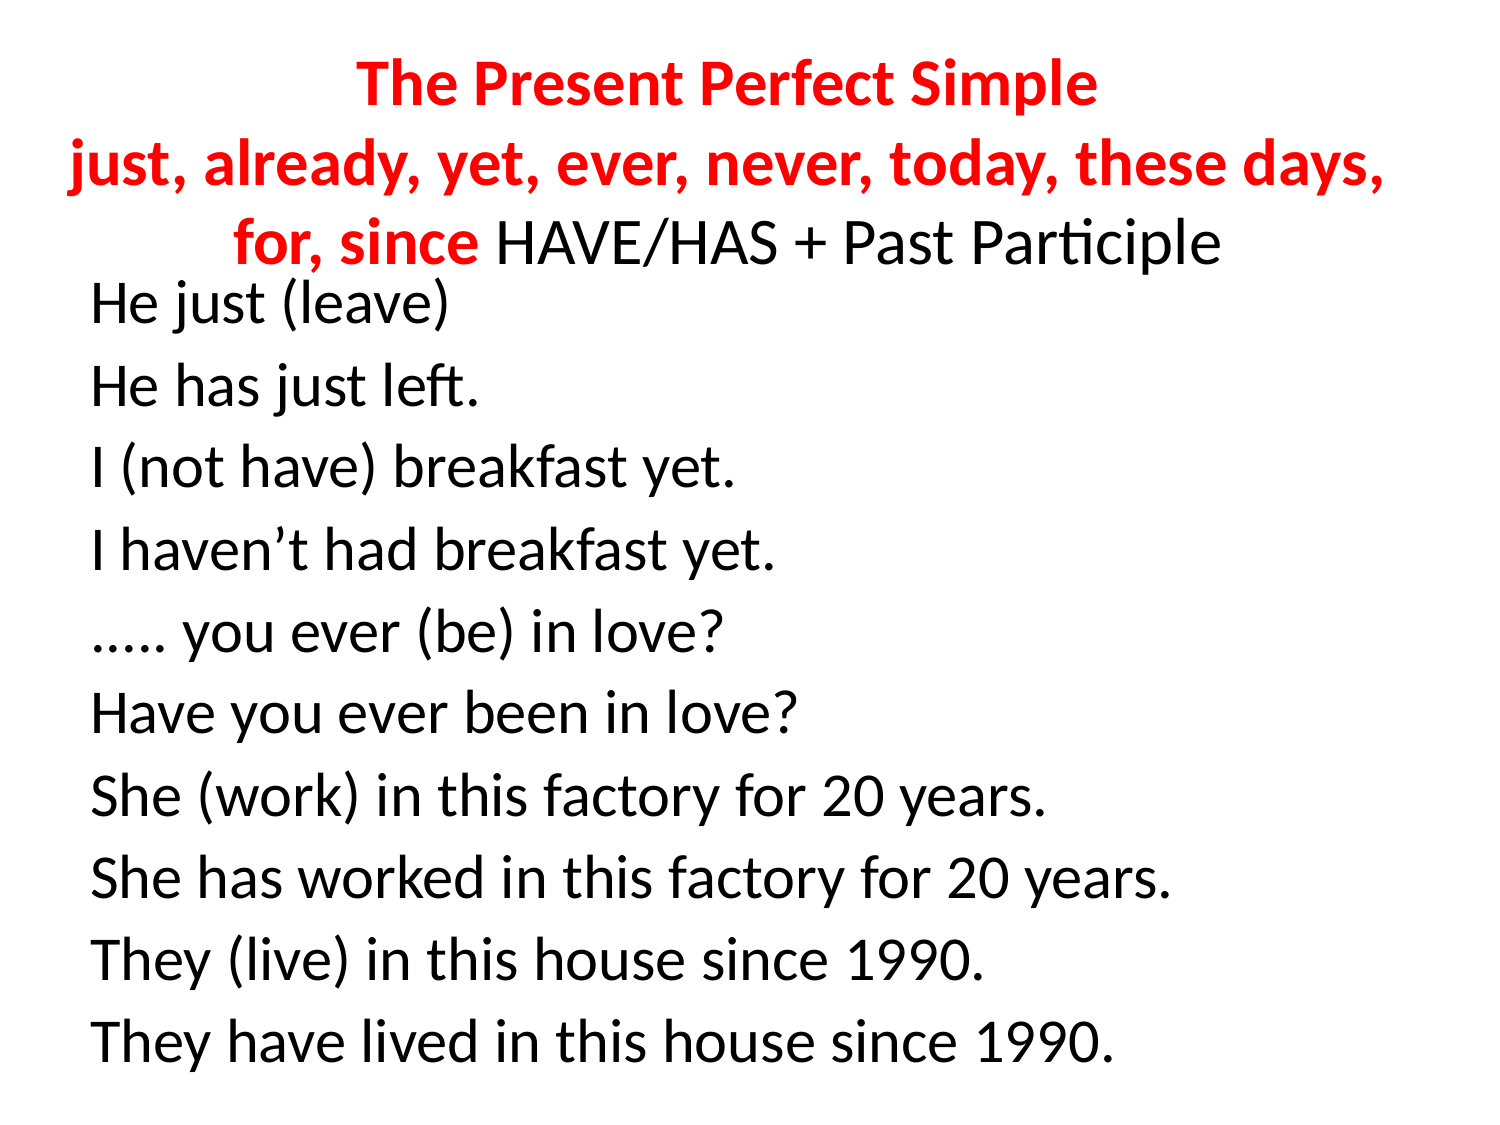

# The Present Perfect Simple just, already, yet, ever, never, today, these days, for, since HAVE/HAS + Past Participle
He just (leave)
He has just left.
I (not have) breakfast yet.
I haven’t had breakfast yet.
..... you ever (be) in love?
Have you ever been in love?
She (work) in this factory for 20 years.
She has worked in this factory for 20 years.
They (live) in this house since 1990.
They have lived in this house since 1990.